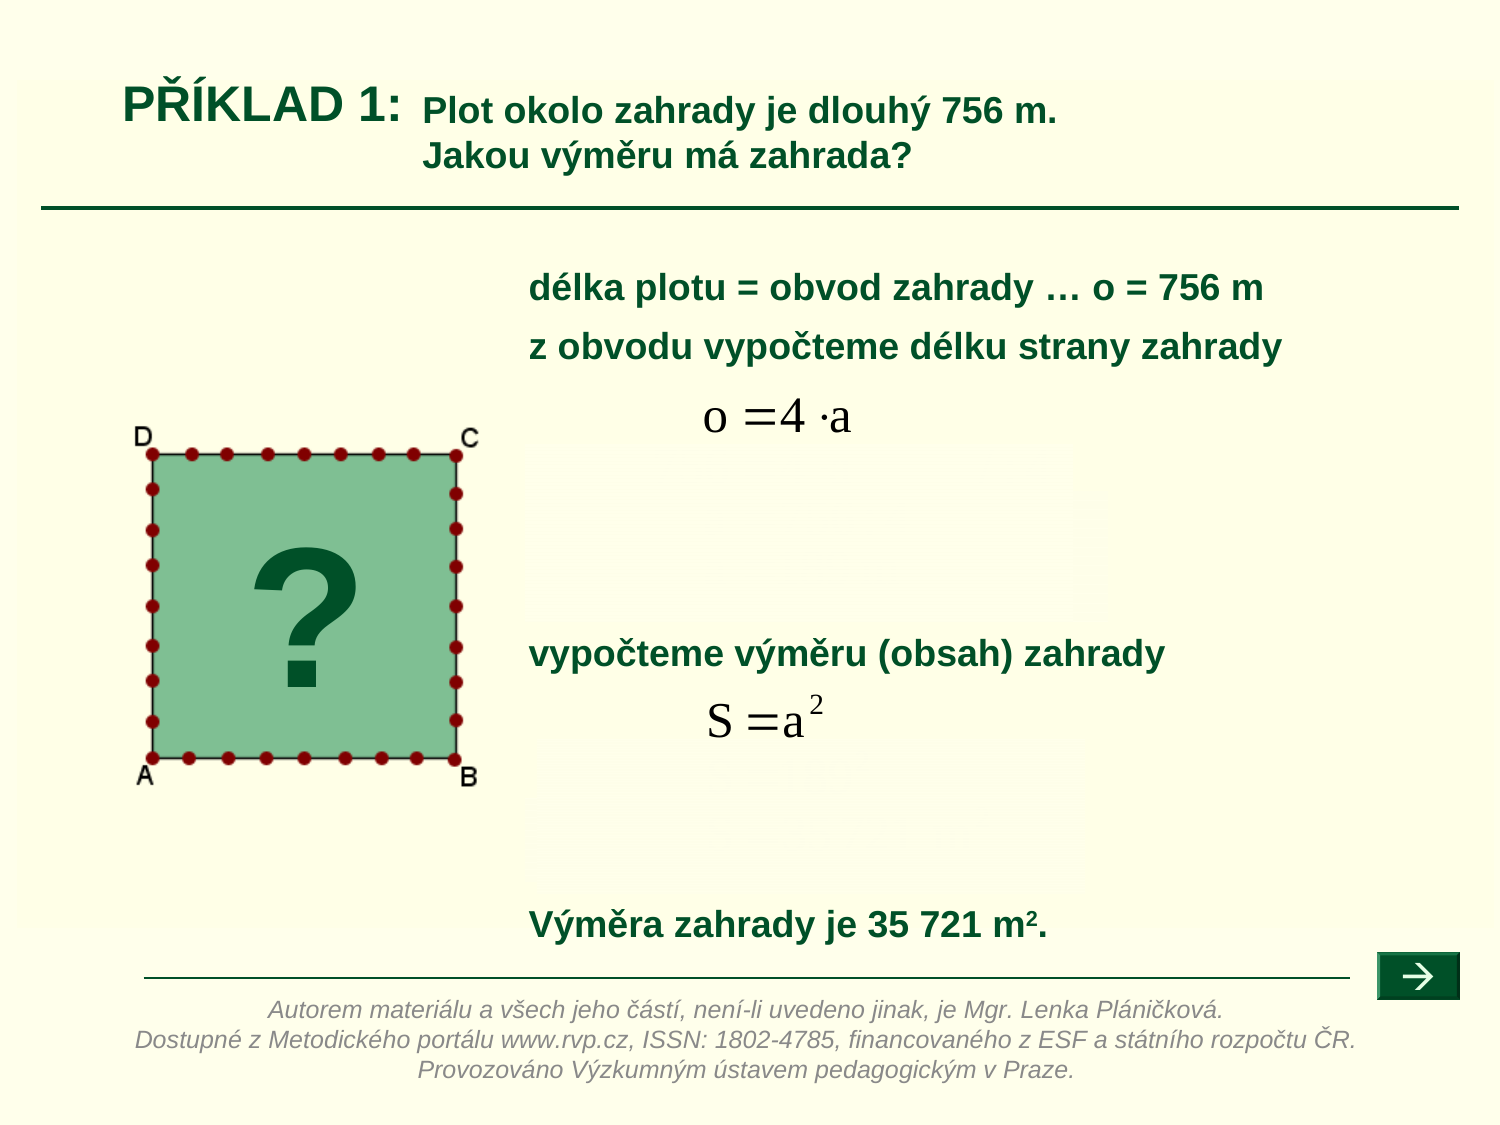

# PŘÍKLAD 1:
Plot okolo zahrady je dlouhý 756 m.
Jakou výměru má zahrada?
délka plotu = obvod zahrady … o = 756 m
z obvodu vypočteme délku strany zahrady
?
vypočteme výměru (obsah) zahrady
Výměra zahrady je 35 721 m2.

Autorem materiálu a všech jeho částí, není-li uvedeno jinak, je Mgr. Lenka Pláničková.
Dostupné z Metodického portálu www.rvp.cz, ISSN: 1802-4785, financovaného z ESF a státního rozpočtu ČR.
Provozováno Výzkumným ústavem pedagogickým v Praze.